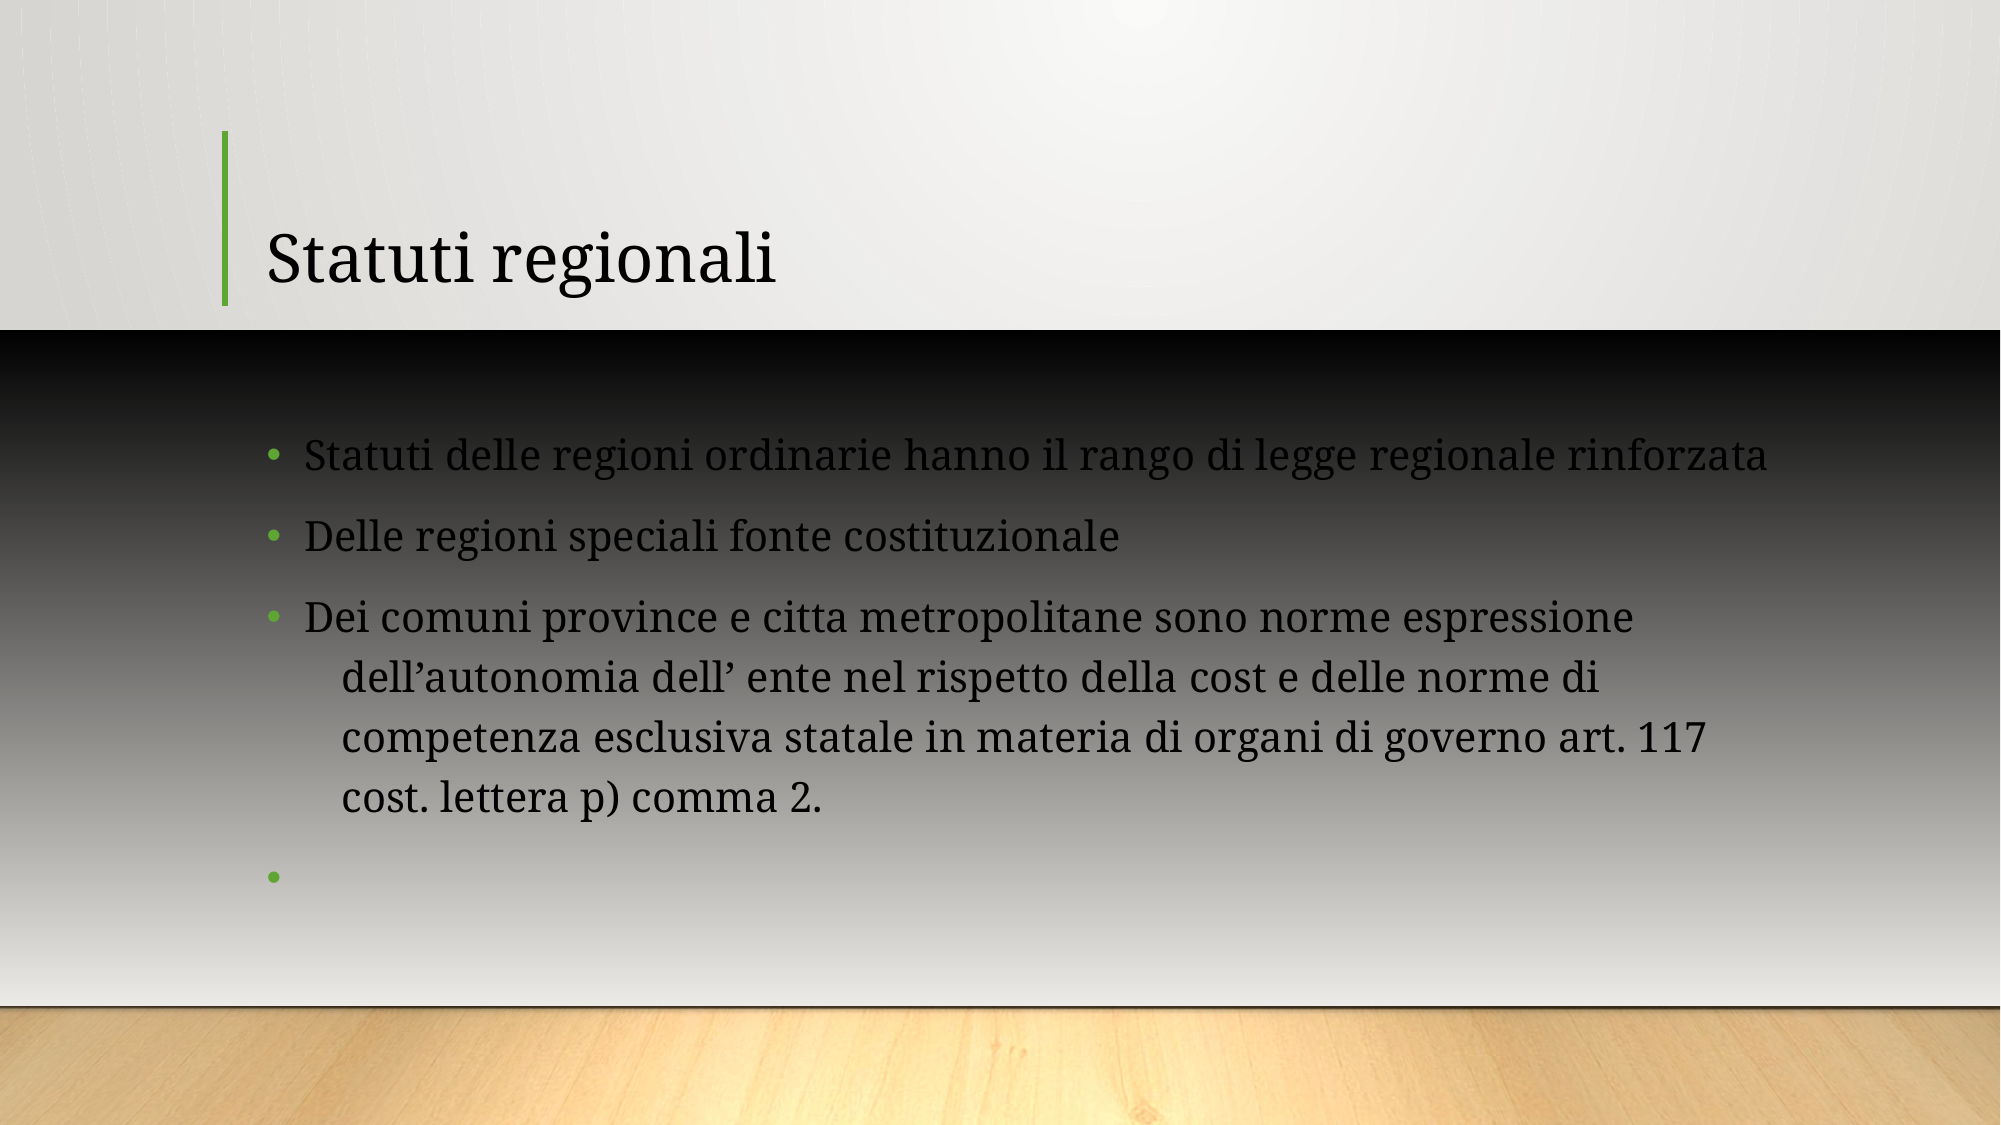

# Statuti regionali
Statuti delle regioni ordinarie hanno il rango di legge regionale rinforzata
Delle regioni speciali fonte costituzionale
Dei comuni province e citta metropolitane sono norme espressione dell’autonomia dell’ ente nel rispetto della cost e delle norme di competenza esclusiva statale in materia di organi di governo art. 117 cost. lettera p) comma 2.